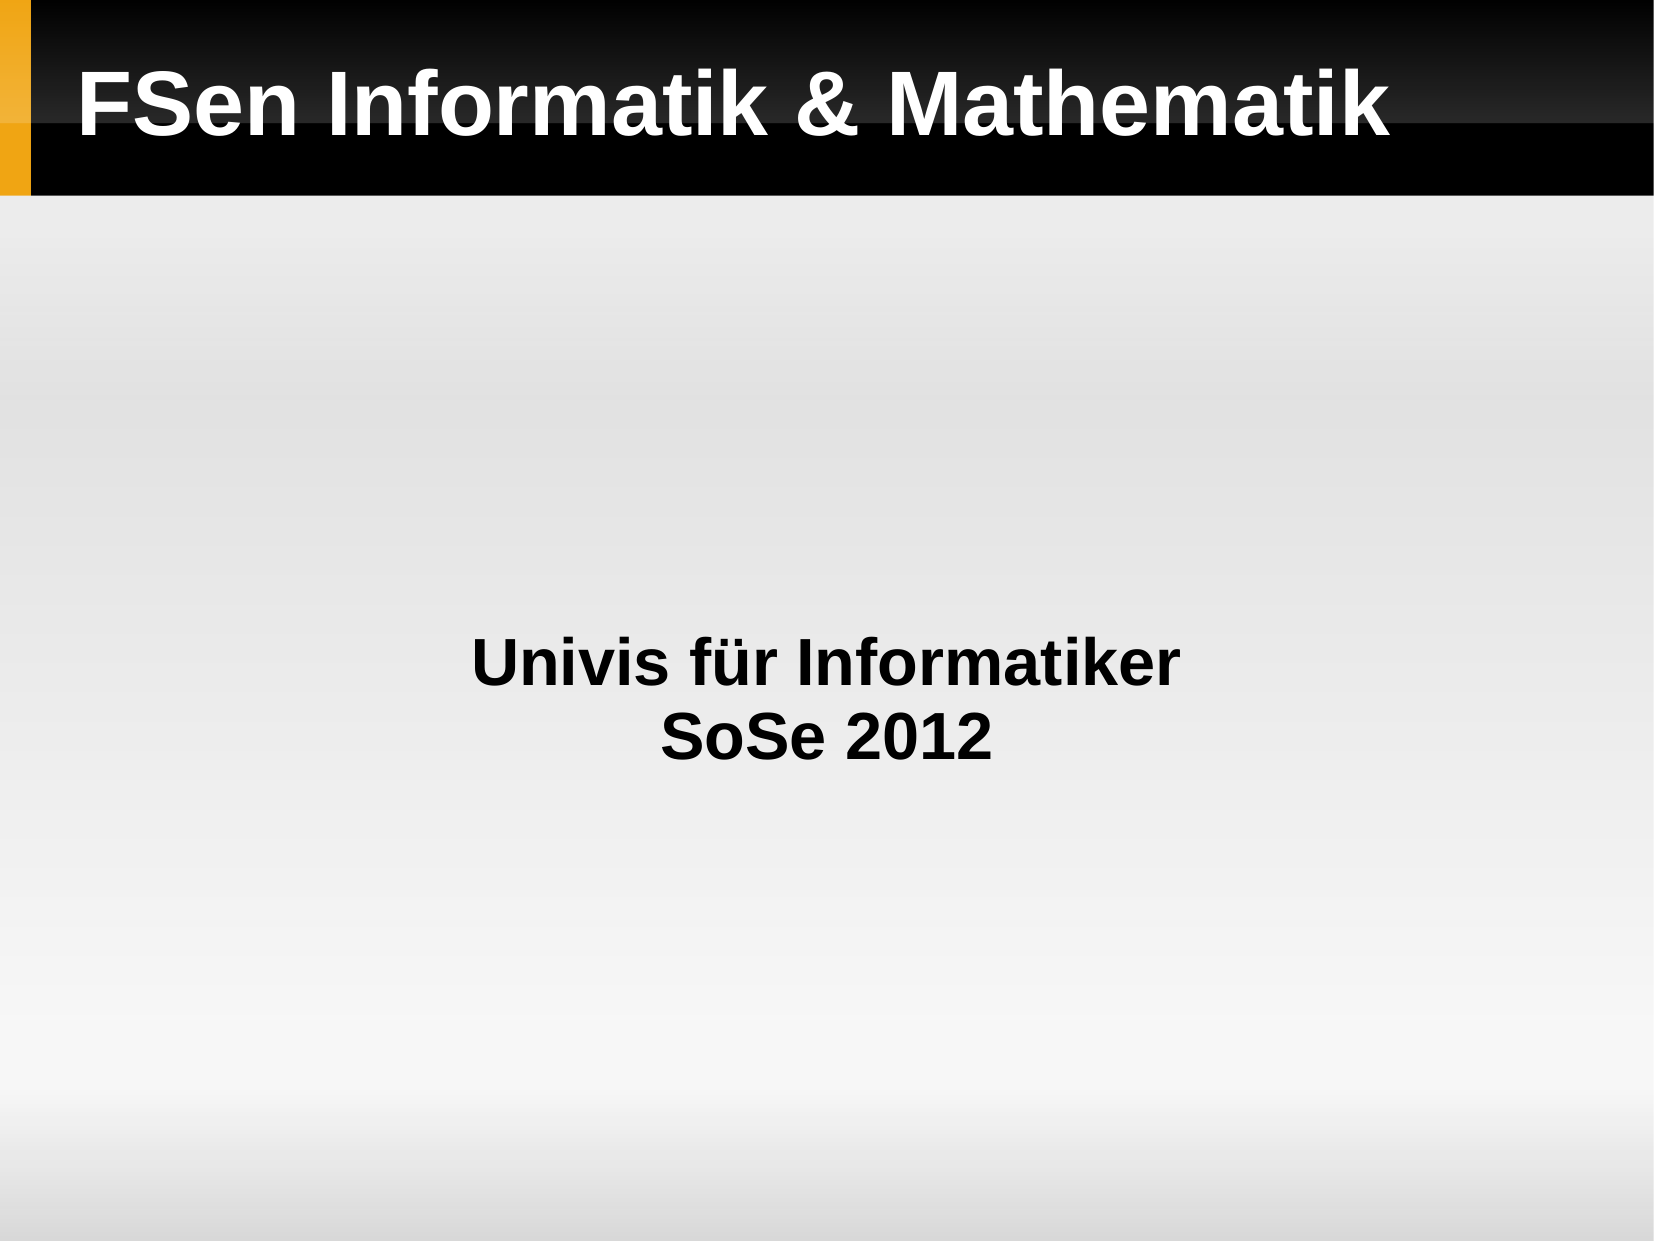

# FSen Informatik & Mathematik
Univis für Informatiker
SoSe 2012